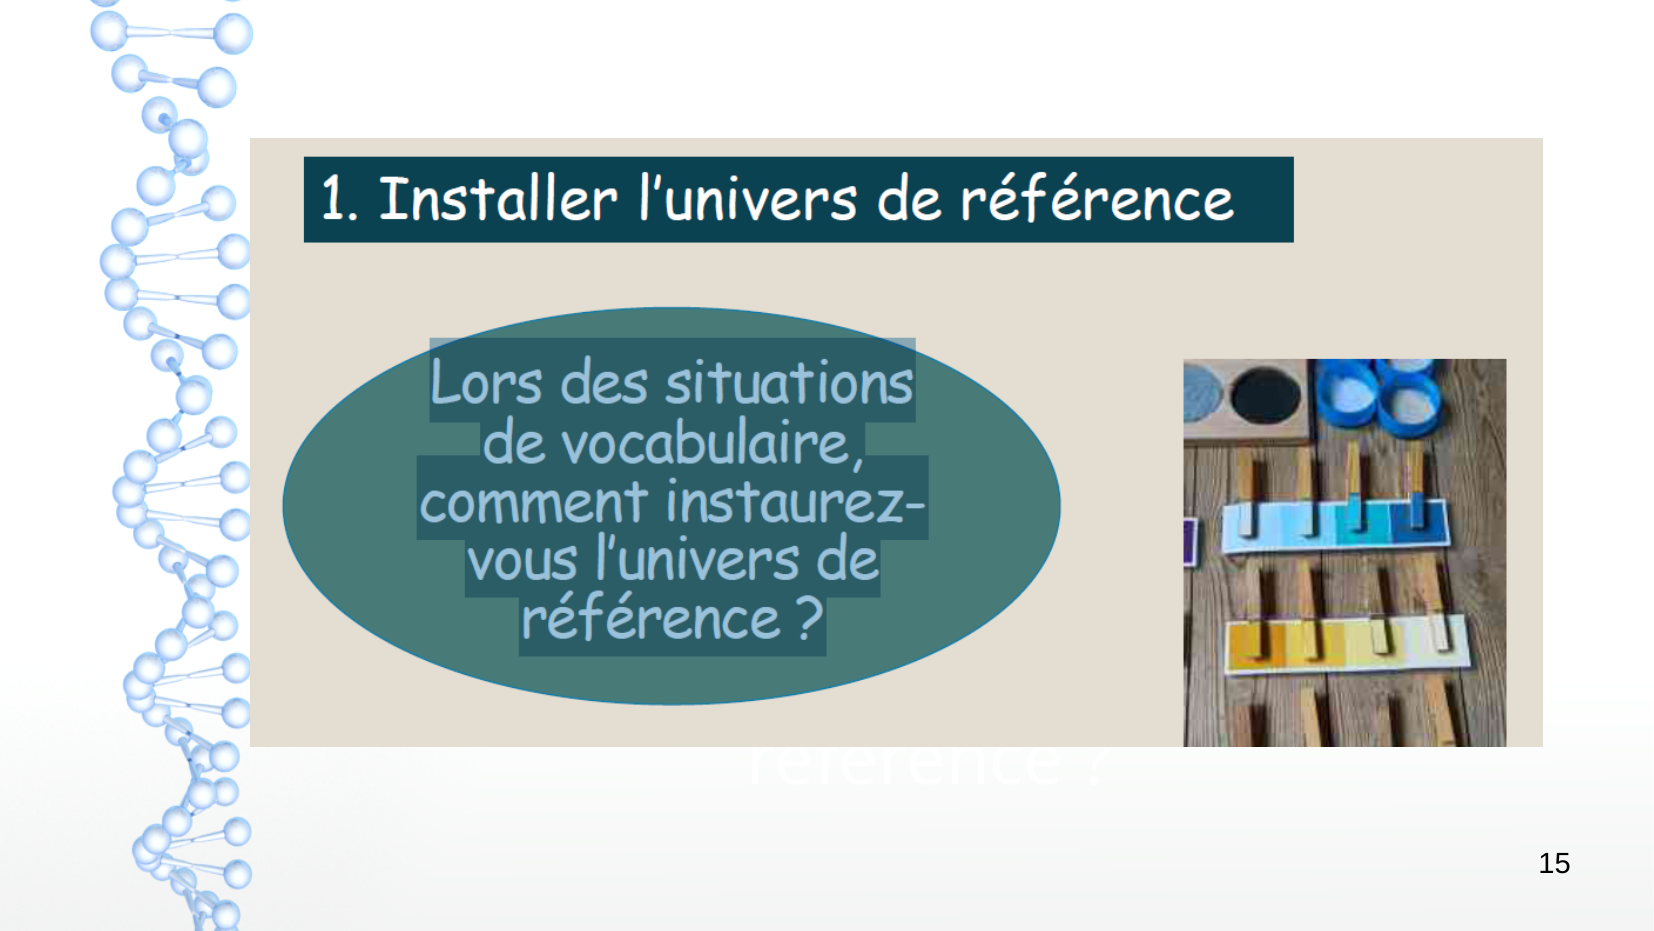

# Lors des situations de vocabulaire, Lors des situations de vocabulaire, comment instaurezvous l’univers de référence ?comment instaurezvous l’univers de référence ?
15